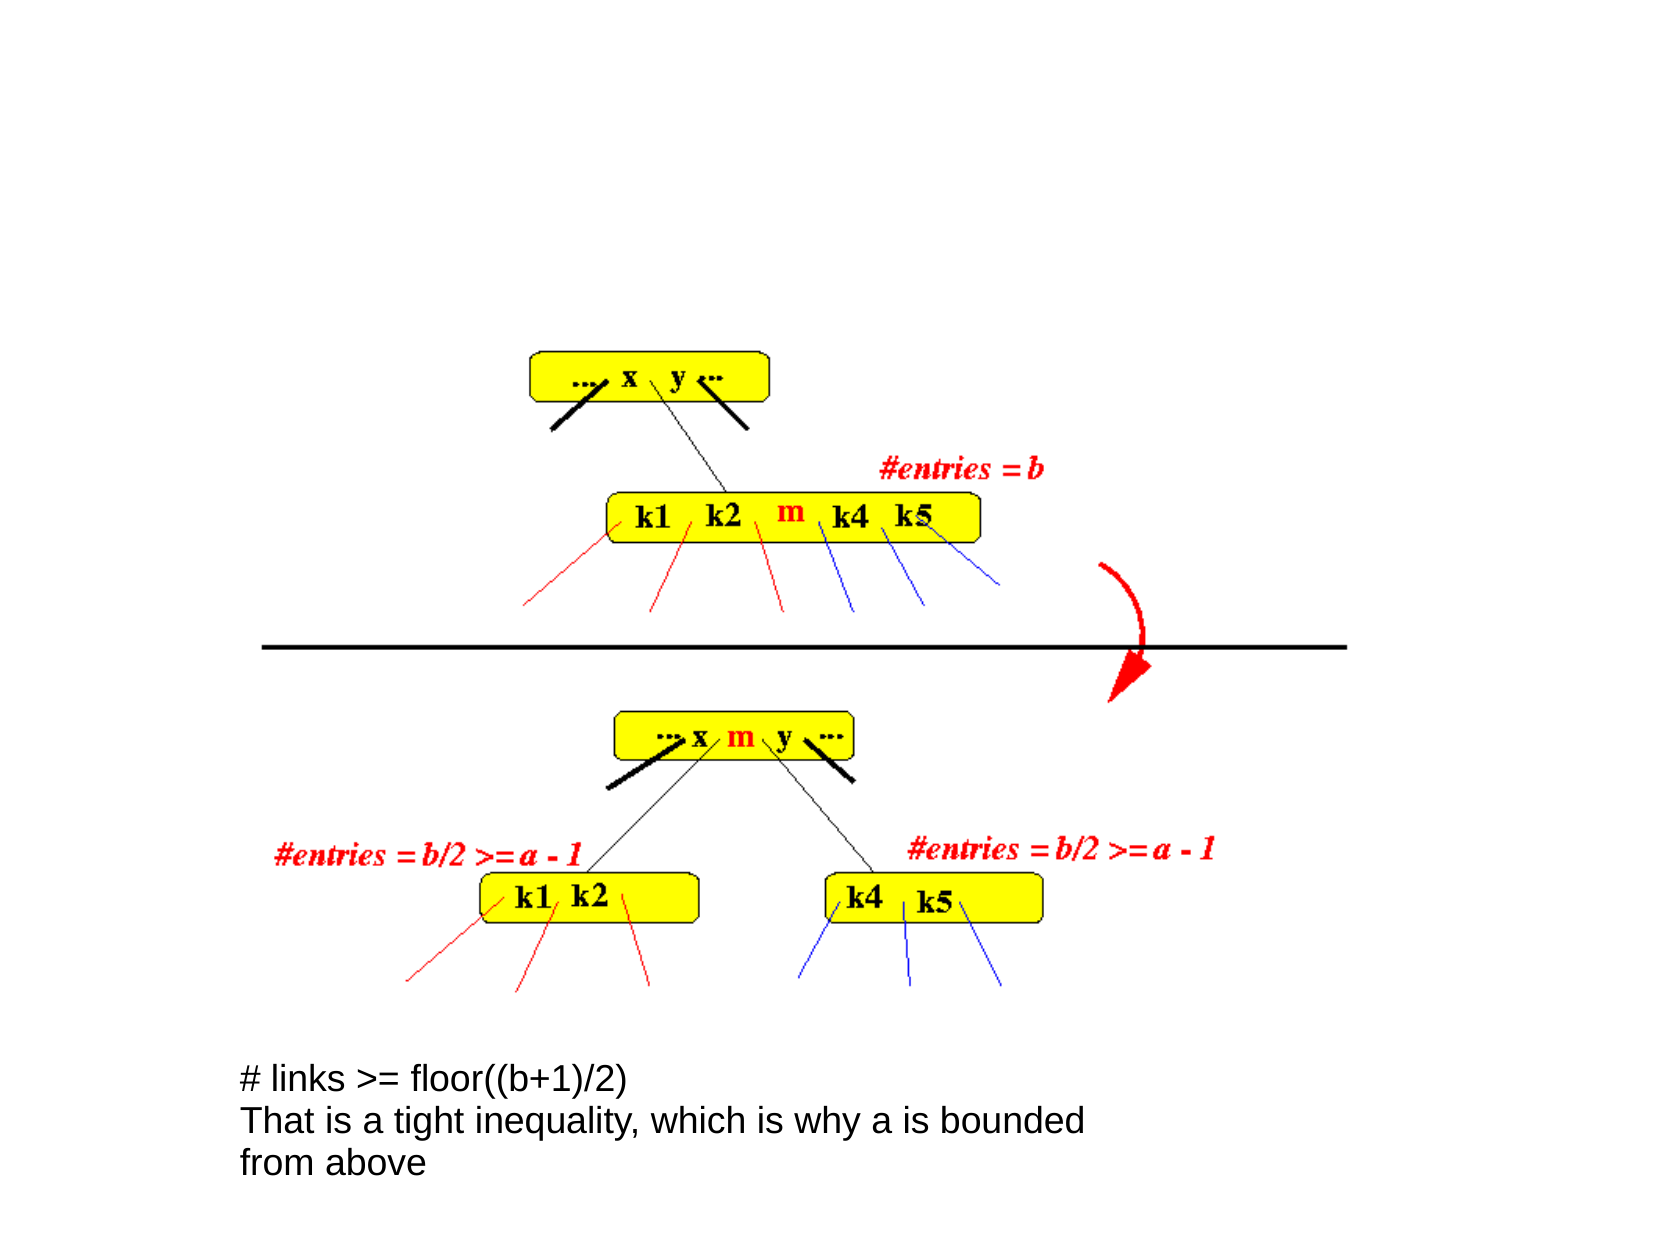

#
# links >= floor((b+1)/2)
That is a tight inequality, which is why a is bounded from above